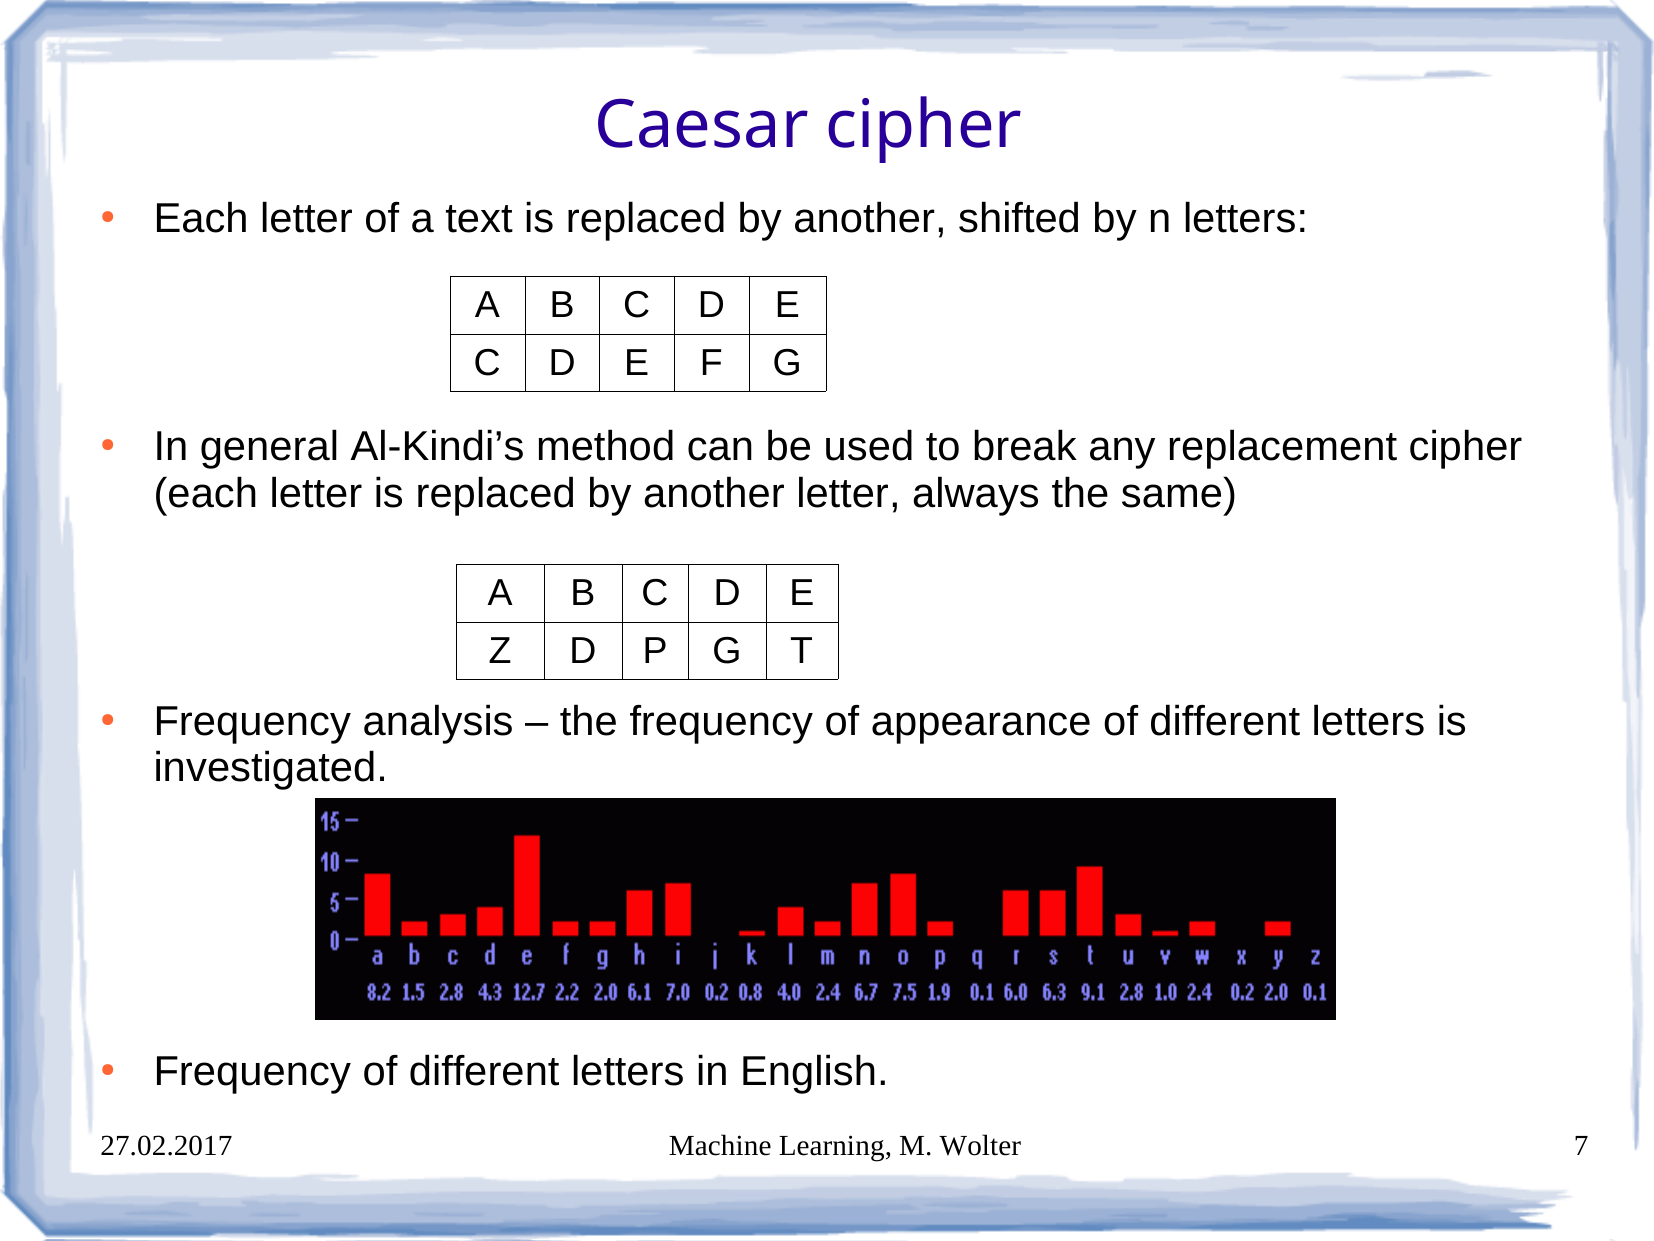

# Caesar cipher
Each letter of a text is replaced by another, shifted by n letters:
In general Al-Kindi’s method can be used to break any replacement cipher (each letter is replaced by another letter, always the same)
Frequency analysis – the frequency of appearance of different letters is investigated.
Frequency of different letters in English.
| A | B | C | D | E |
| --- | --- | --- | --- | --- |
| C | D | E | F | G |
| A | B | C | D | E |
| --- | --- | --- | --- | --- |
| Z | D | P | G | T |
27.02.2017
Machine Learning, M. Wolter
7